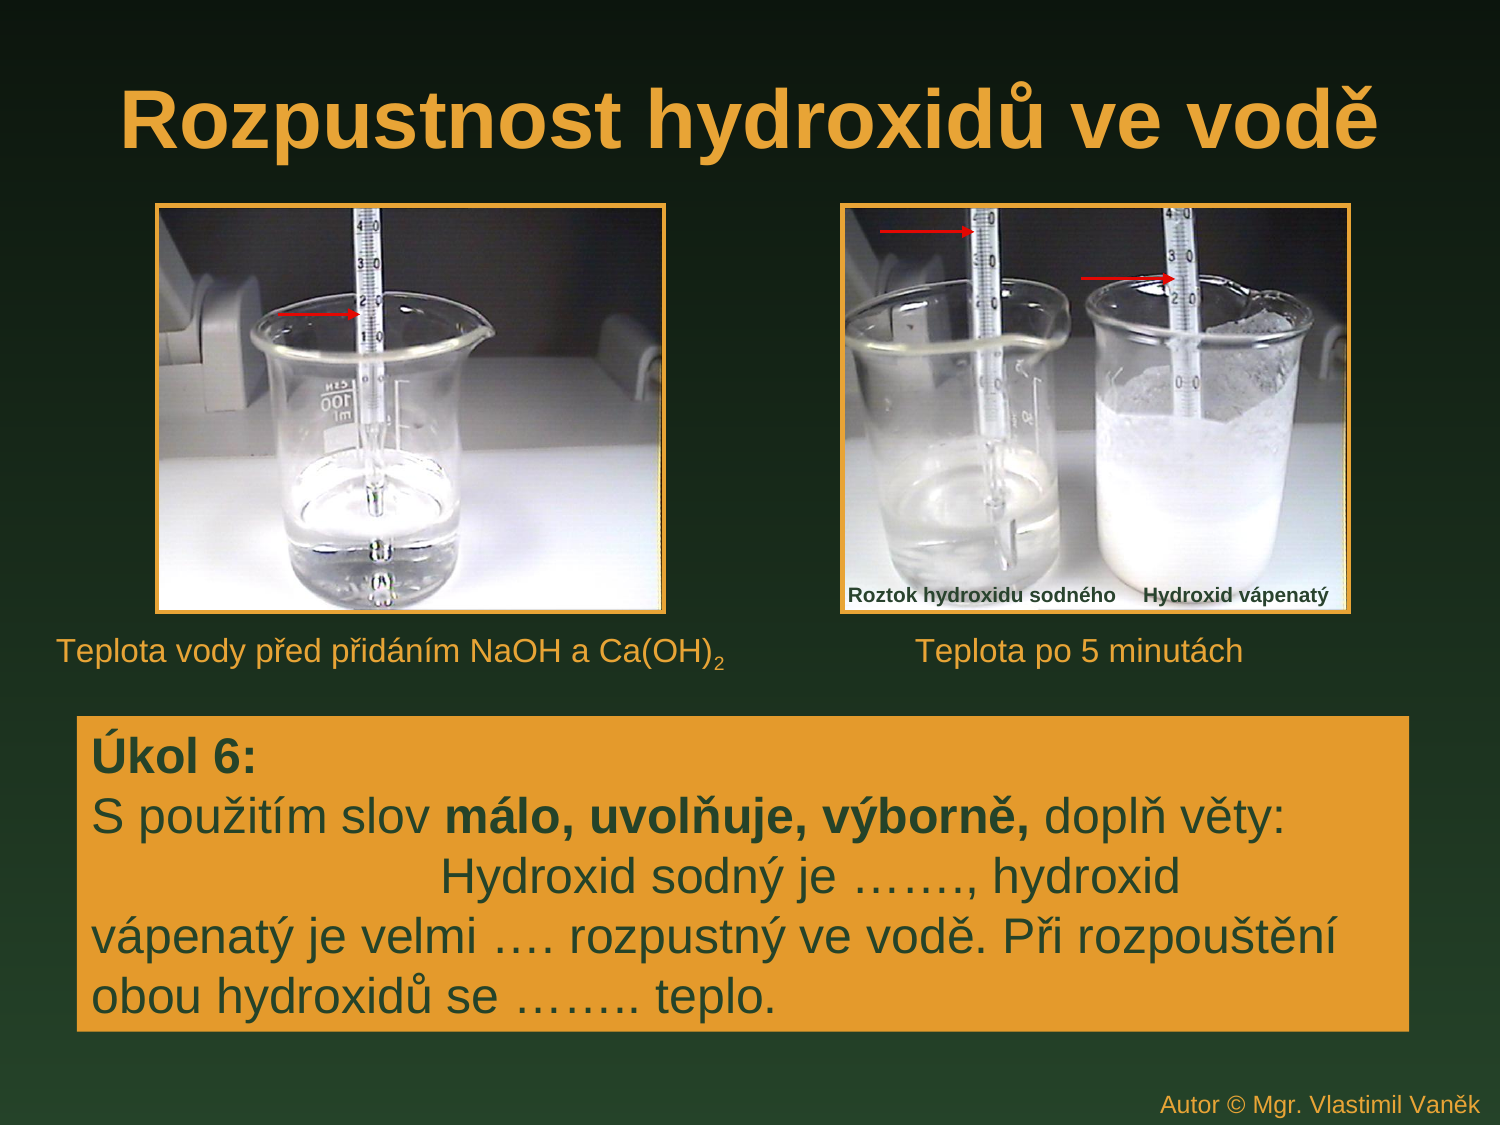

# Rozpustnost hydroxidů ve vodě
Roztok hydroxidu sodného
Hydroxid vápenatý
Teplota vody před přidáním NaOH a Ca(OH)2
Teplota po 5 minutách
Úkol 6: S použitím slov málo, uvolňuje, výborně, doplň věty: Hydroxid sodný je ……., hydroxid vápenatý je velmi …. rozpustný ve vodě. Při rozpouštění obou hydroxidů se …….. teplo.
Autor © Mgr. Vlastimil Vaněk